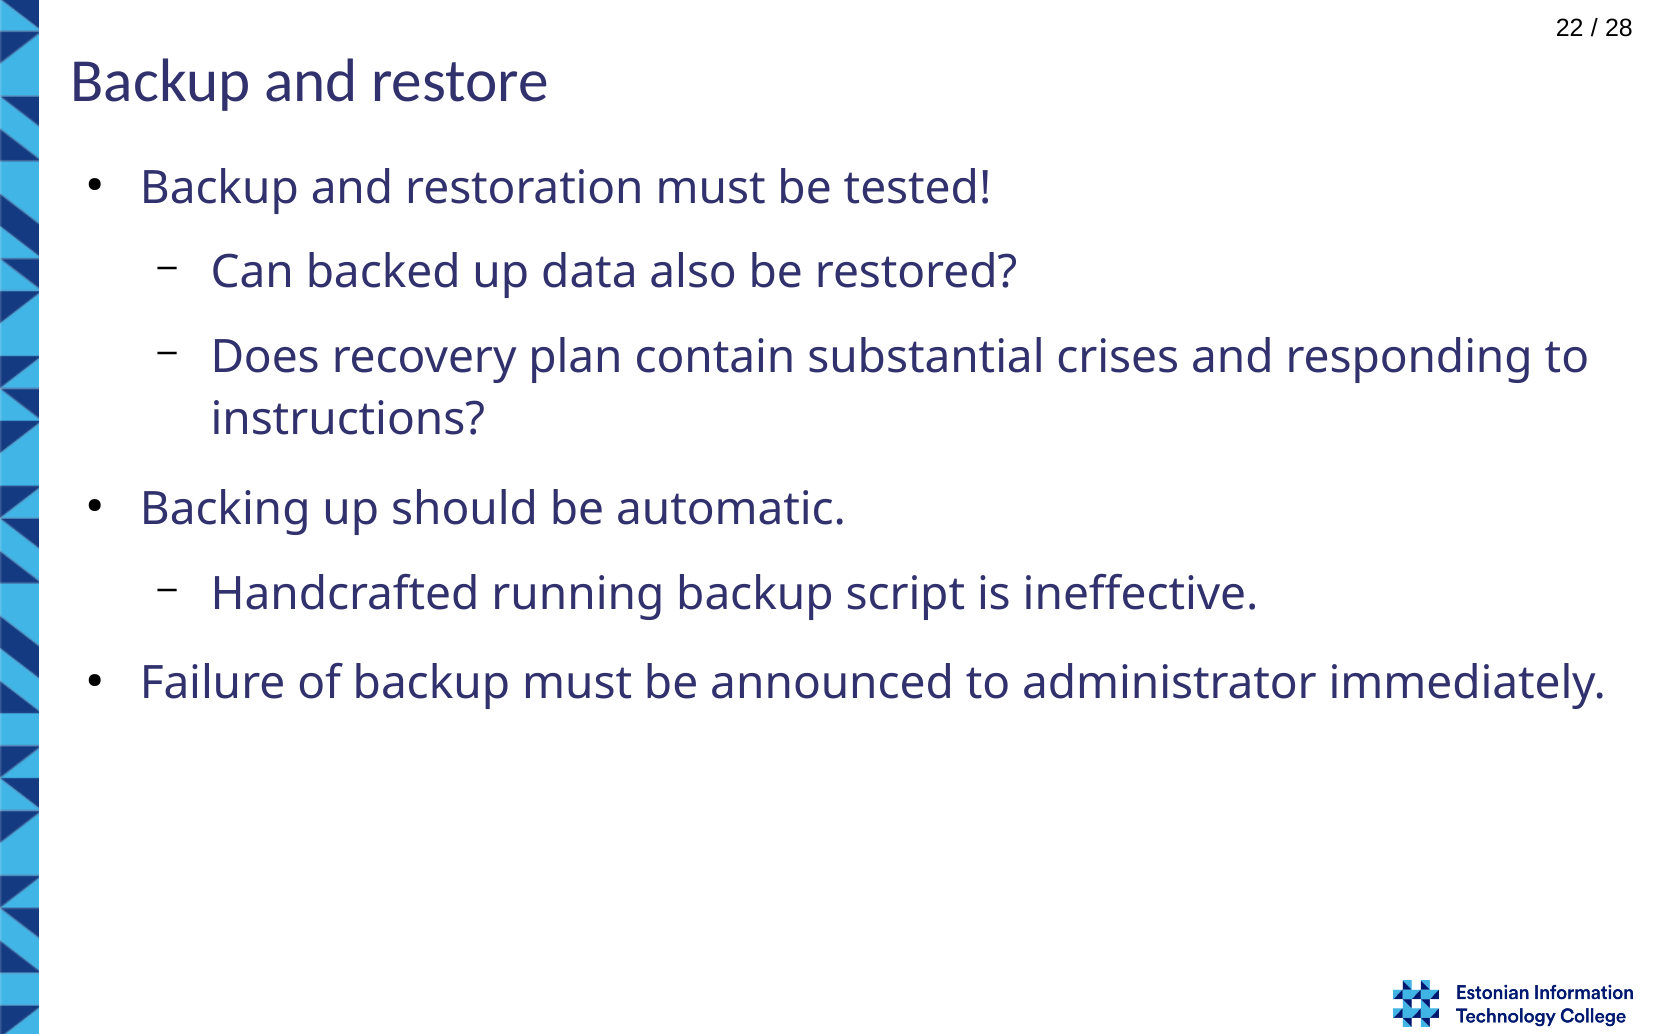

# Backup and restore
Backup and restoration must be tested!
Can backed up data also be restored?
Does recovery plan contain substantial crises and responding to instructions?
Backing up should be automatic.
Handcrafted running backup script is ineffective.
Failure of backup must be announced to administrator immediately.